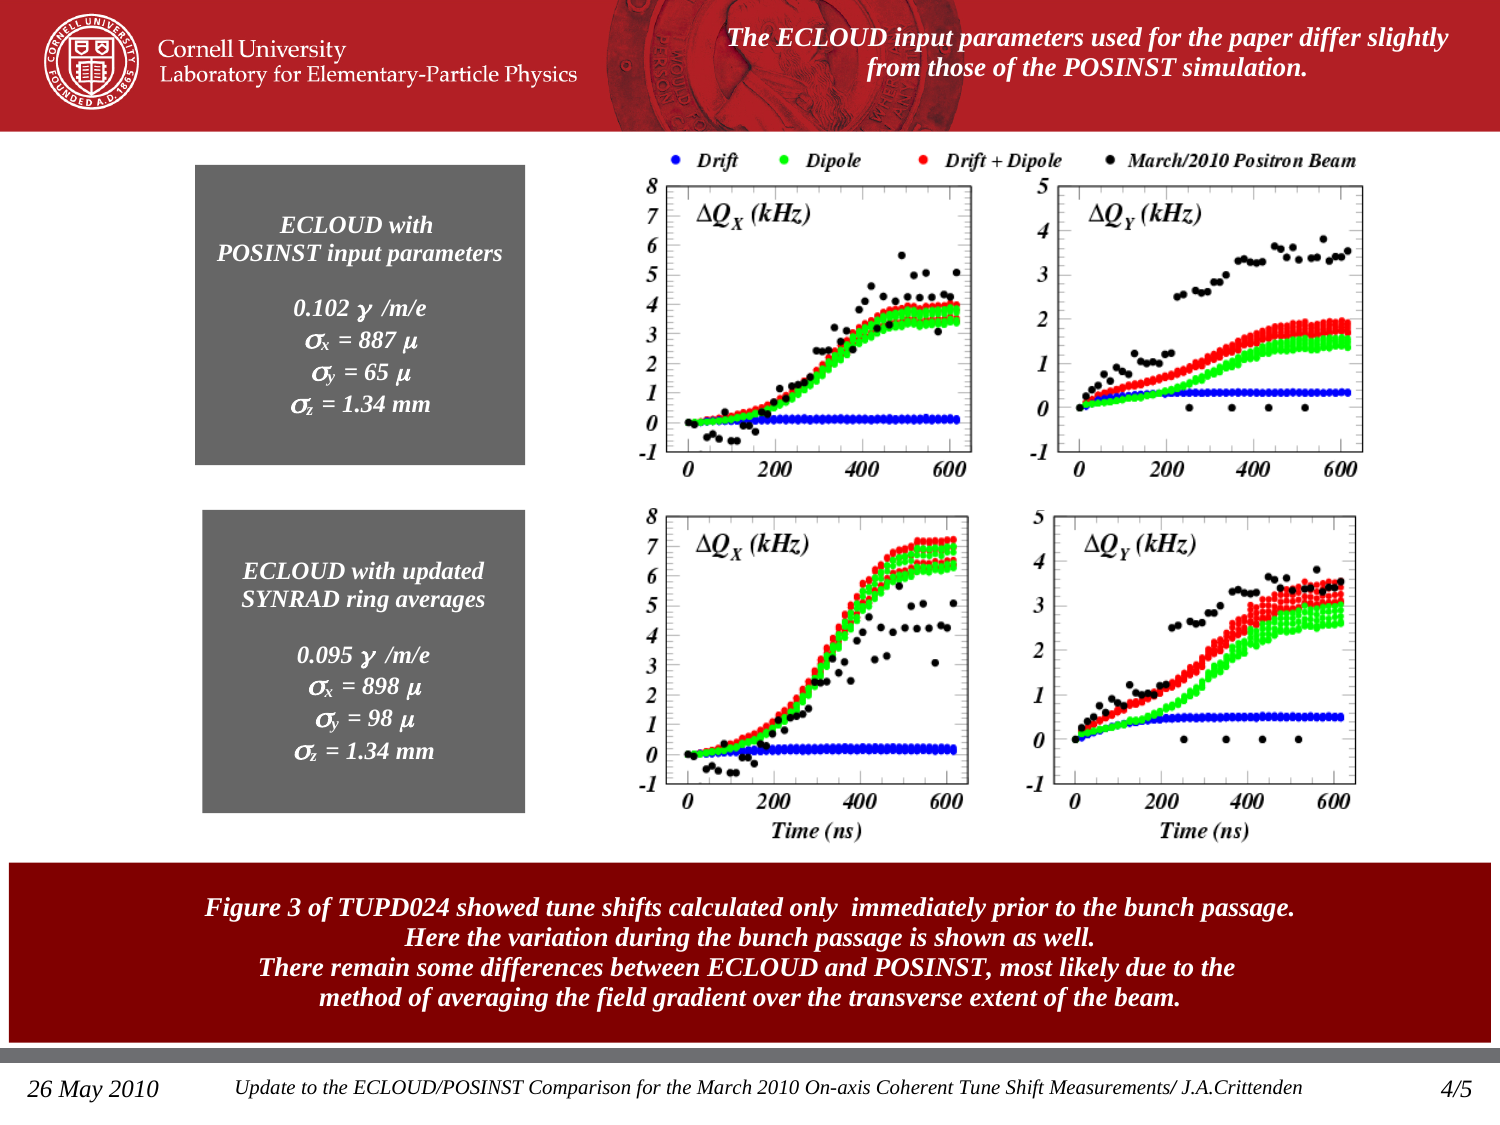

The ECLOUD input parameters used for the paper differ slightly
from those of the POSINST simulation.
ECLOUD with
POSINST input parameters
0.102 g /m/e
sx = 887 m
sy = 65 m
sz = 1.34 mm
ECLOUD with updated
SYNRAD ring averages
0.095 g /m/e
sx = 898 m
sy = 98 m
sz = 1.34 mm
Figure 3 of TUPD024 showed tune shifts calculated only immediately prior to the bunch passage.
Here the variation during the bunch passage is shown as well.
There remain some differences between ECLOUD and POSINST, most likely due to the
method of averaging the field gradient over the transverse extent of the beam.